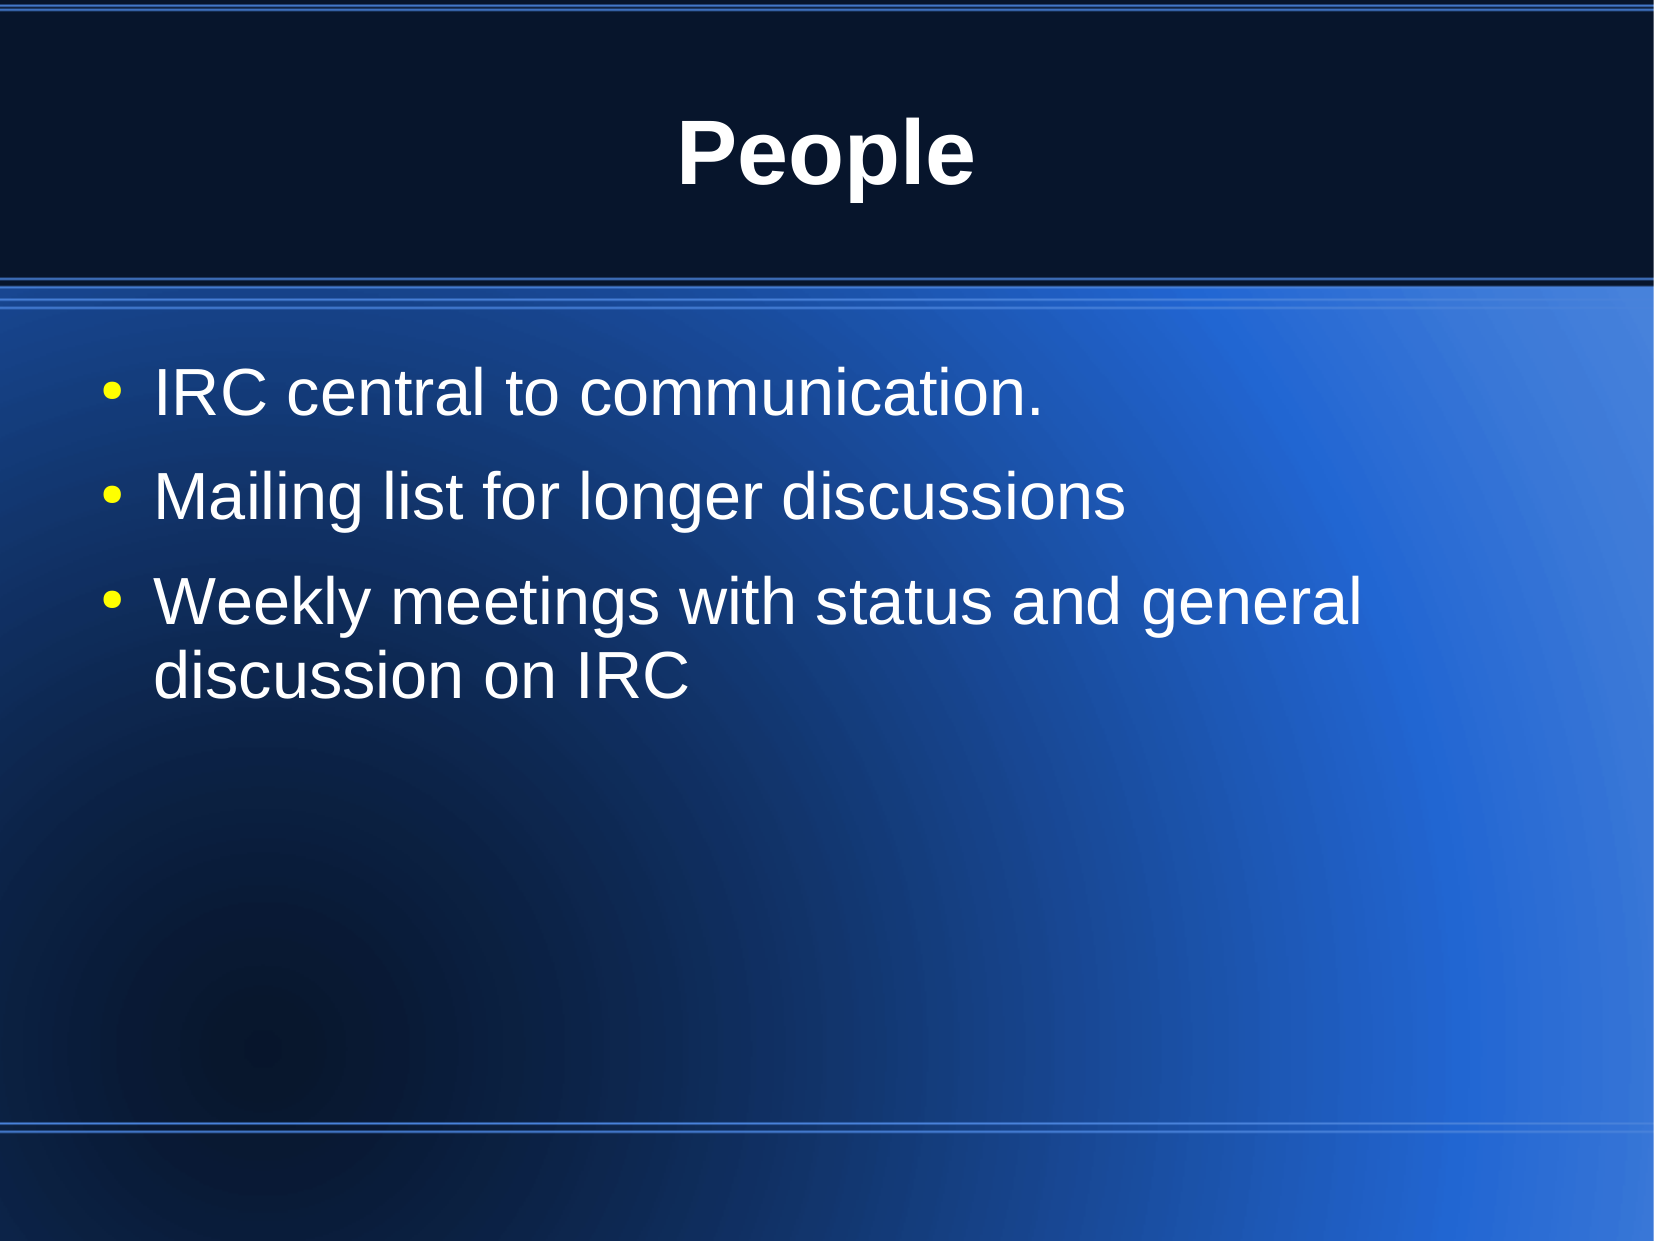

# People
IRC central to communication.
Mailing list for longer discussions
Weekly meetings with status and general discussion on IRC